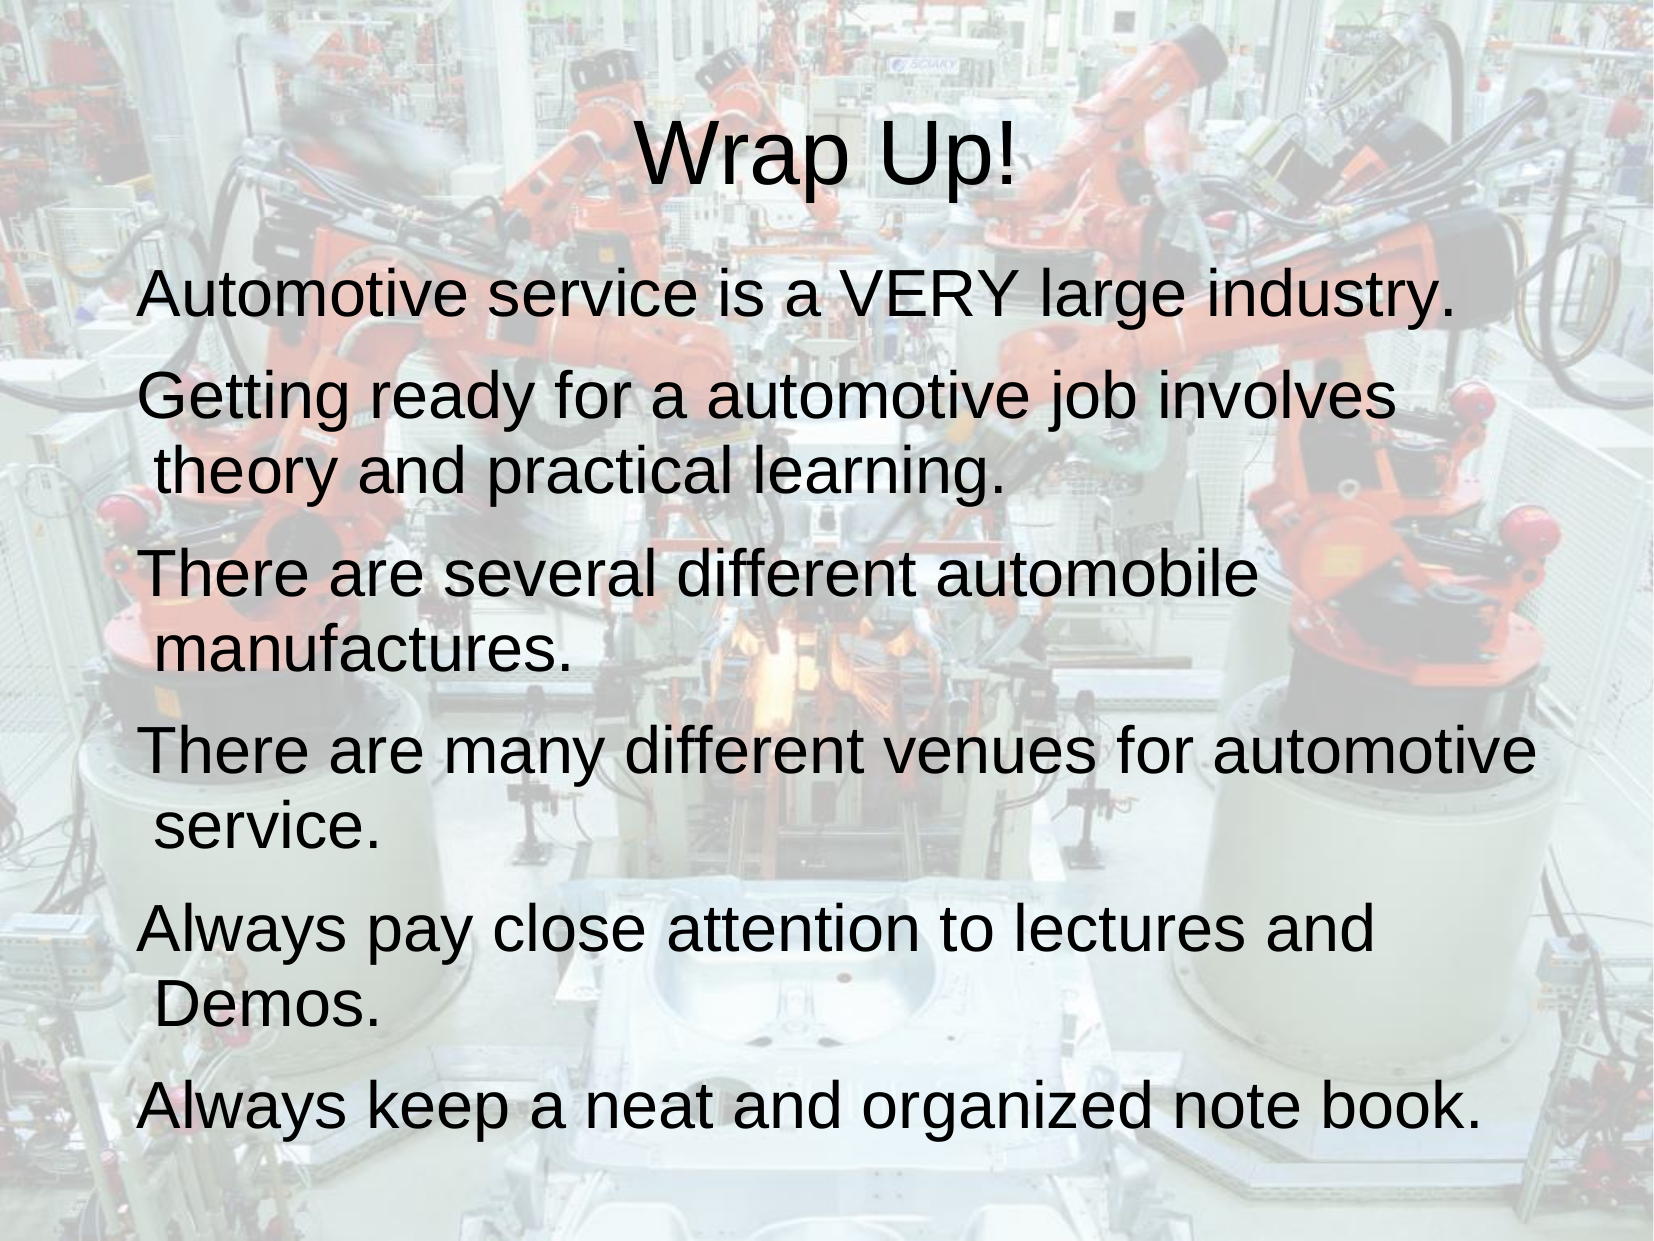

# Wrap Up!
 Automotive service is a VERY large industry.
 Getting ready for a automotive job involves theory and practical learning.
 There are several different automobile manufactures.
 There are many different venues for automotive service.
 Always pay close attention to lectures and Demos.
 Always keep a neat and organized note book.